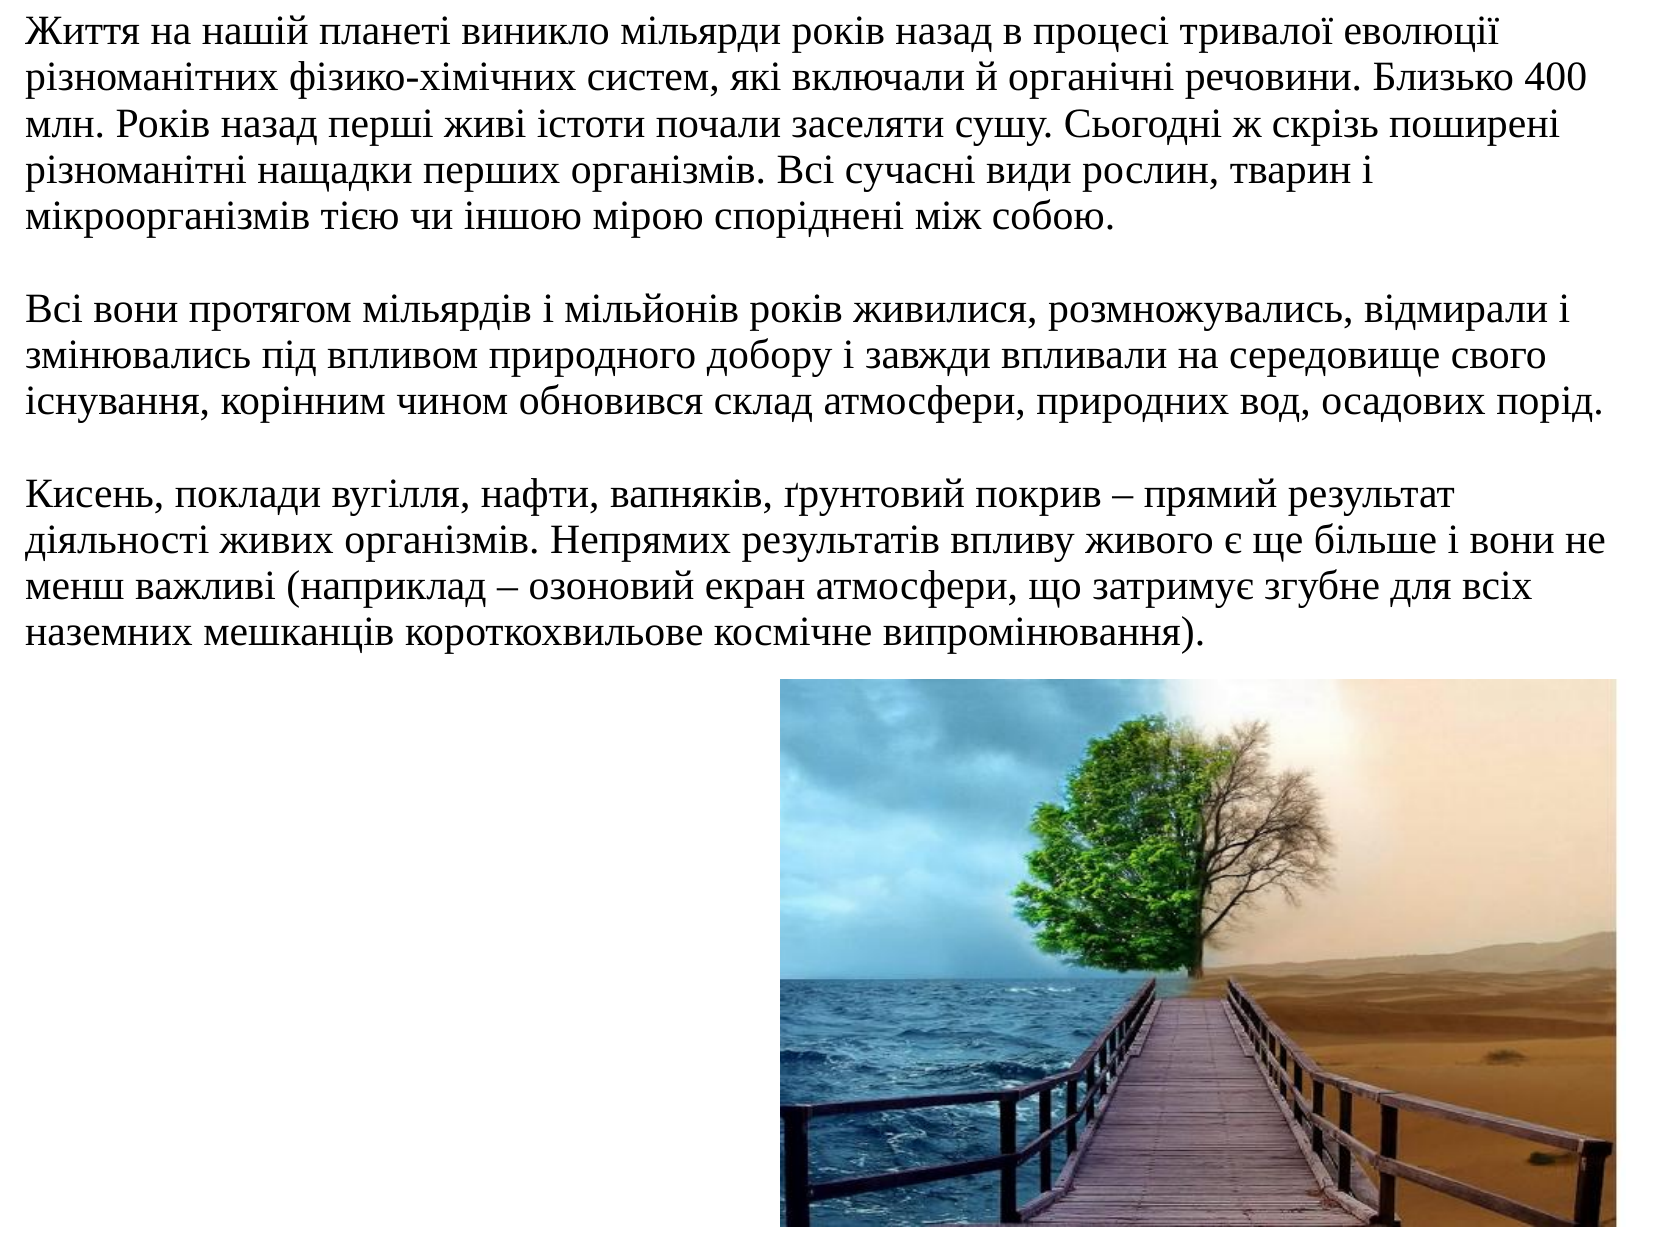

Життя на нашій планеті виникло мільярди років назад в процесі тривалої еволюції різноманітних фізико-хімічних систем, які включали й органічні речовини. Близько 400 млн. Років назад перші живі істоти почали заселяти сушу. Сьогодні ж скрізь поширені різноманітні нащадки перших організмів. Всі сучасні види рослин, тварин і мікроорганізмів тією чи іншою мірою споріднені між собою.
Всі вони протягом мільярдів і мільйонів років живилися, розмножувались, відмирали і змінювались під впливом природного добору і завжди впливали на середовище свого існування, корінним чином обновився склад атмосфери, природних вод, осадових порід.
Кисень, поклади вугілля, нафти, вапняків, ґрунтовий покрив – прямий результат діяльності живих організмів. Непрямих результатів впливу живого є ще більше і вони не менш важливі (наприклад – озоновий екран атмосфери, що затримує згубне для всіх наземних мешканців короткохвильове космічне випромінювання).